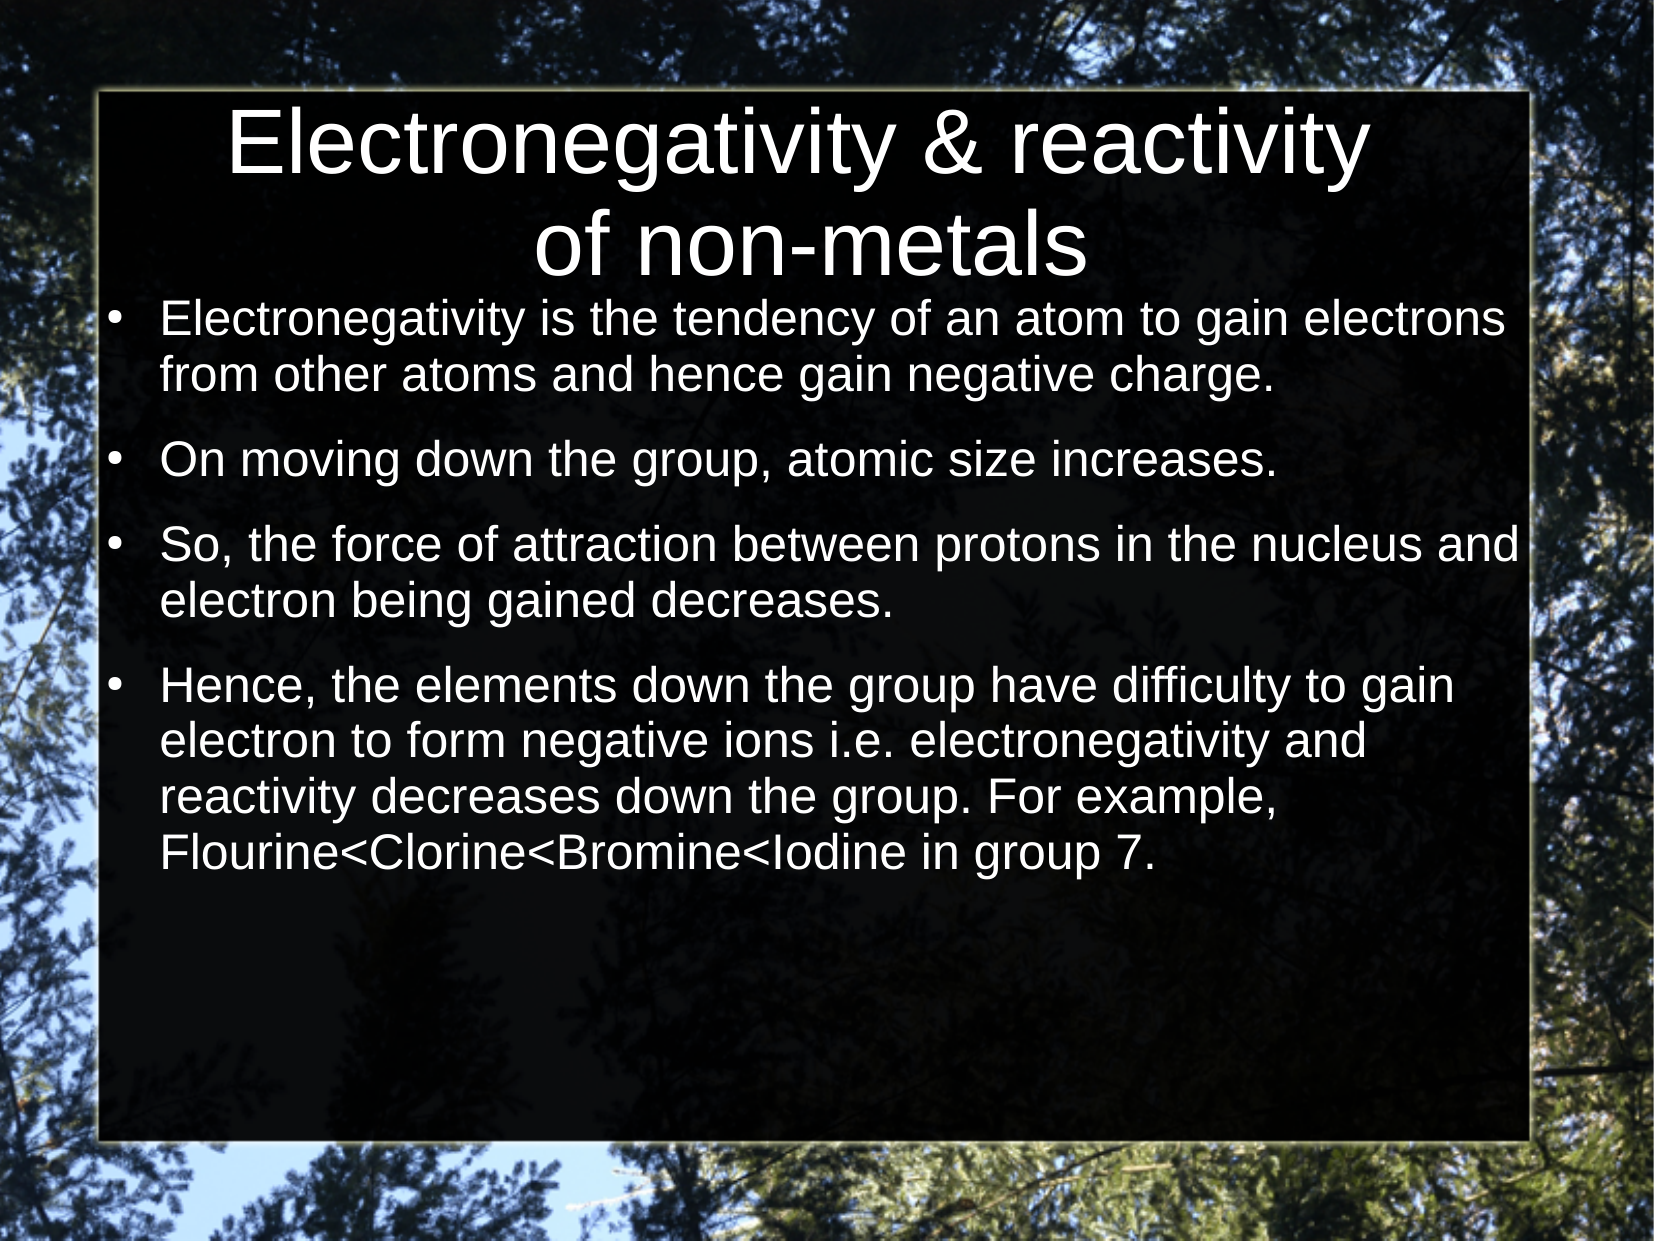

# Electronegativity & reactivity of non-metals
Electronegativity is the tendency of an atom to gain electrons from other atoms and hence gain negative charge.
On moving down the group, atomic size increases.
So, the force of attraction between protons in the nucleus and electron being gained decreases.
Hence, the elements down the group have difficulty to gain electron to form negative ions i.e. electronegativity and reactivity decreases down the group. For example, Flourine<Clorine<Bromine<Iodine in group 7.